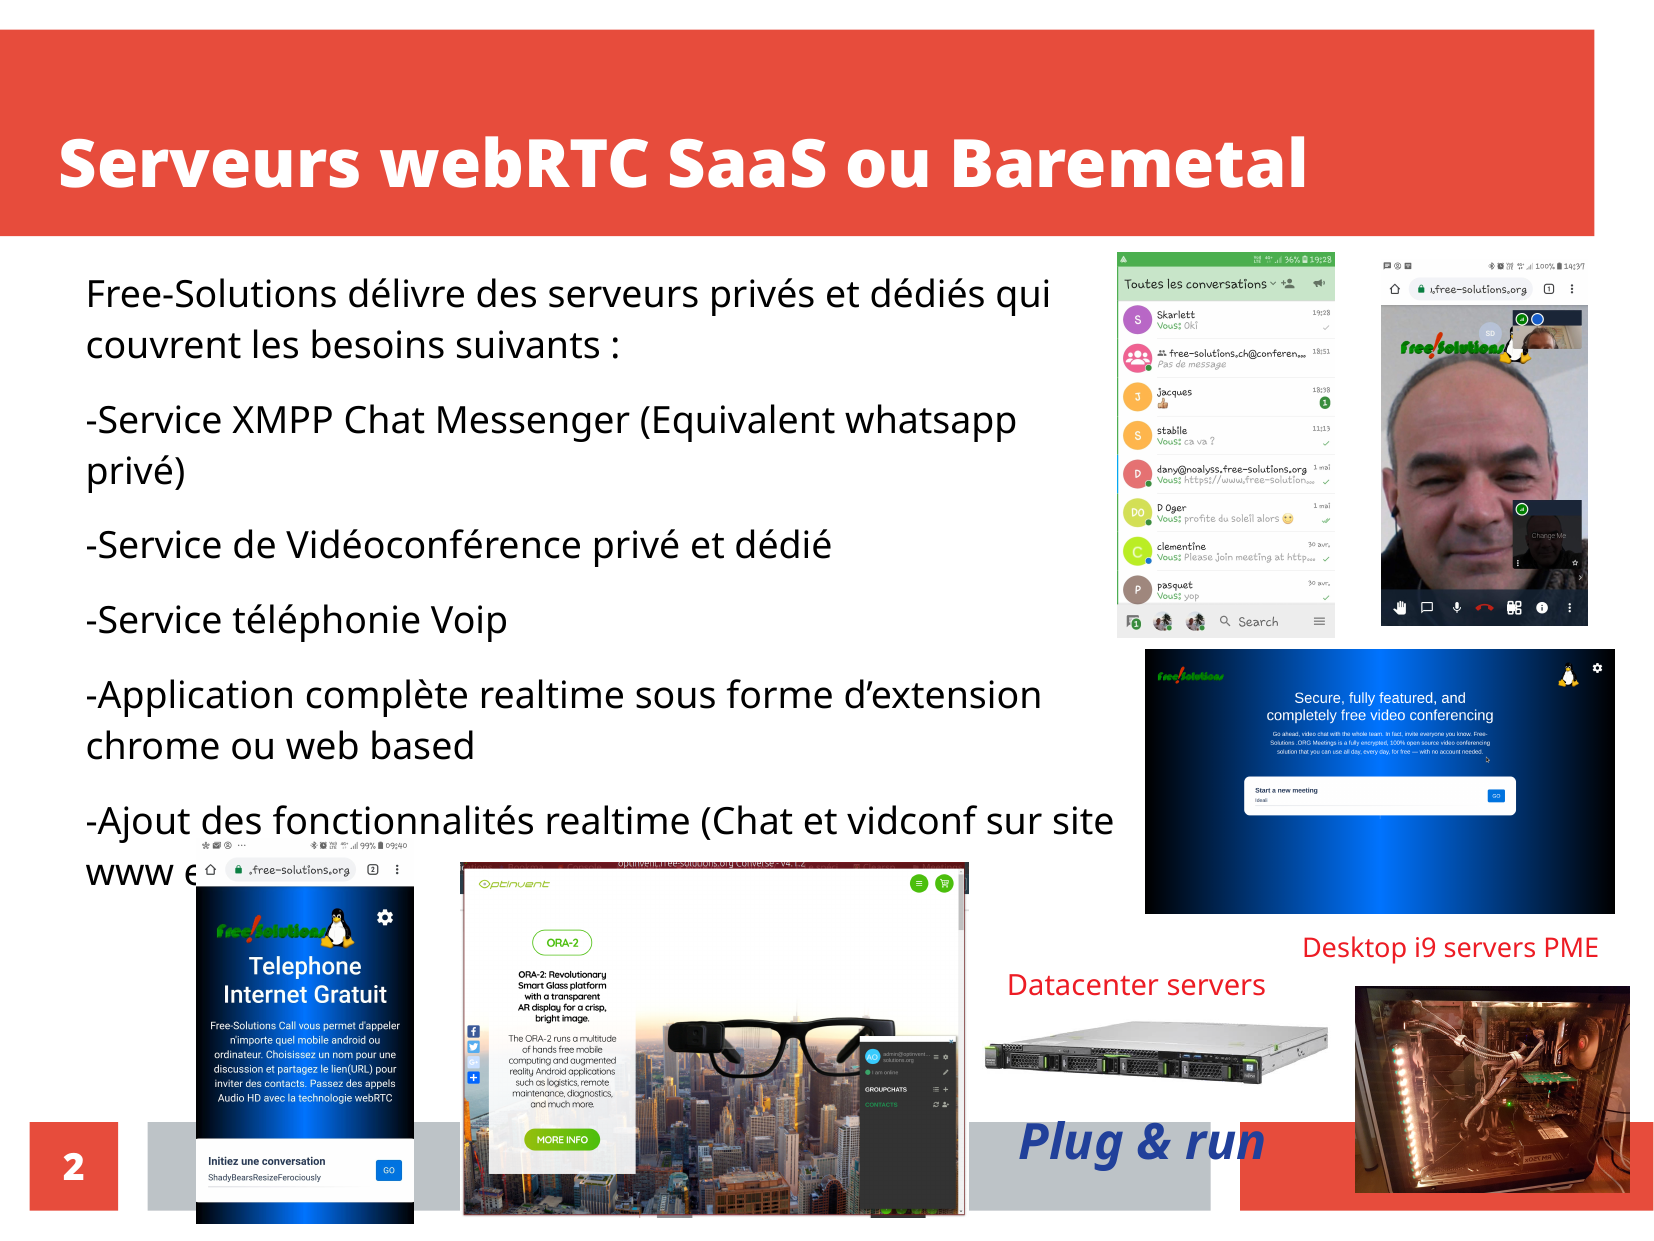

# Serveurs webRTC SaaS ou Baremetal
Free-Solutions délivre des serveurs privés et dédiés qui couvrent les besoins suivants :
-Service XMPP Chat Messenger (Equivalent whatsapp privé)
-Service de Vidéoconférence privé et dédié
-Service téléphonie Voip
-Application complète realtime sous forme d’extension chrome ou web based
-Ajout des fonctionnalités realtime (Chat et vidconf sur site www existant)
Desktop i9 servers PME
Datacenter servers
Plug & run
2